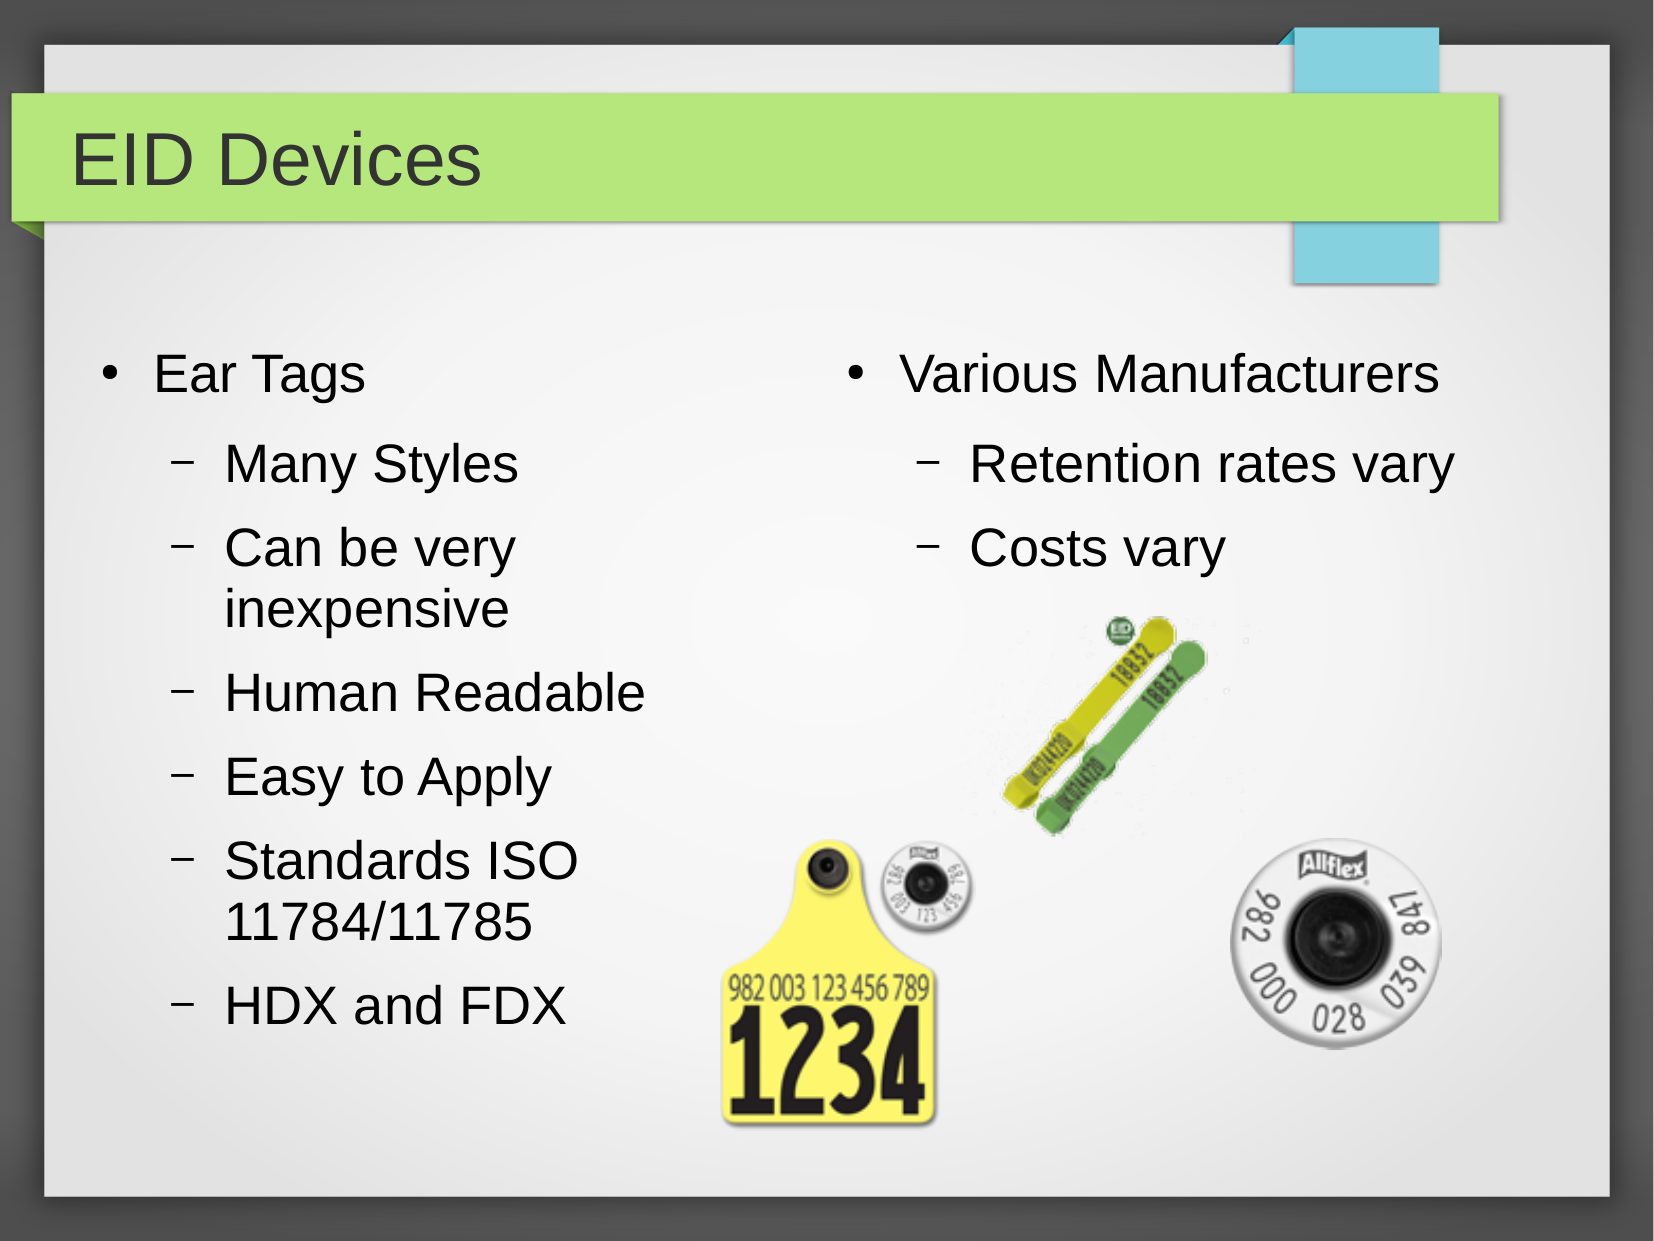

# EID Devices
Ear Tags
Many Styles
Can be very inexpensive
Human Readable
Easy to Apply
Standards ISO 11784/11785
HDX and FDX
Various Manufacturers
Retention rates vary
Costs vary